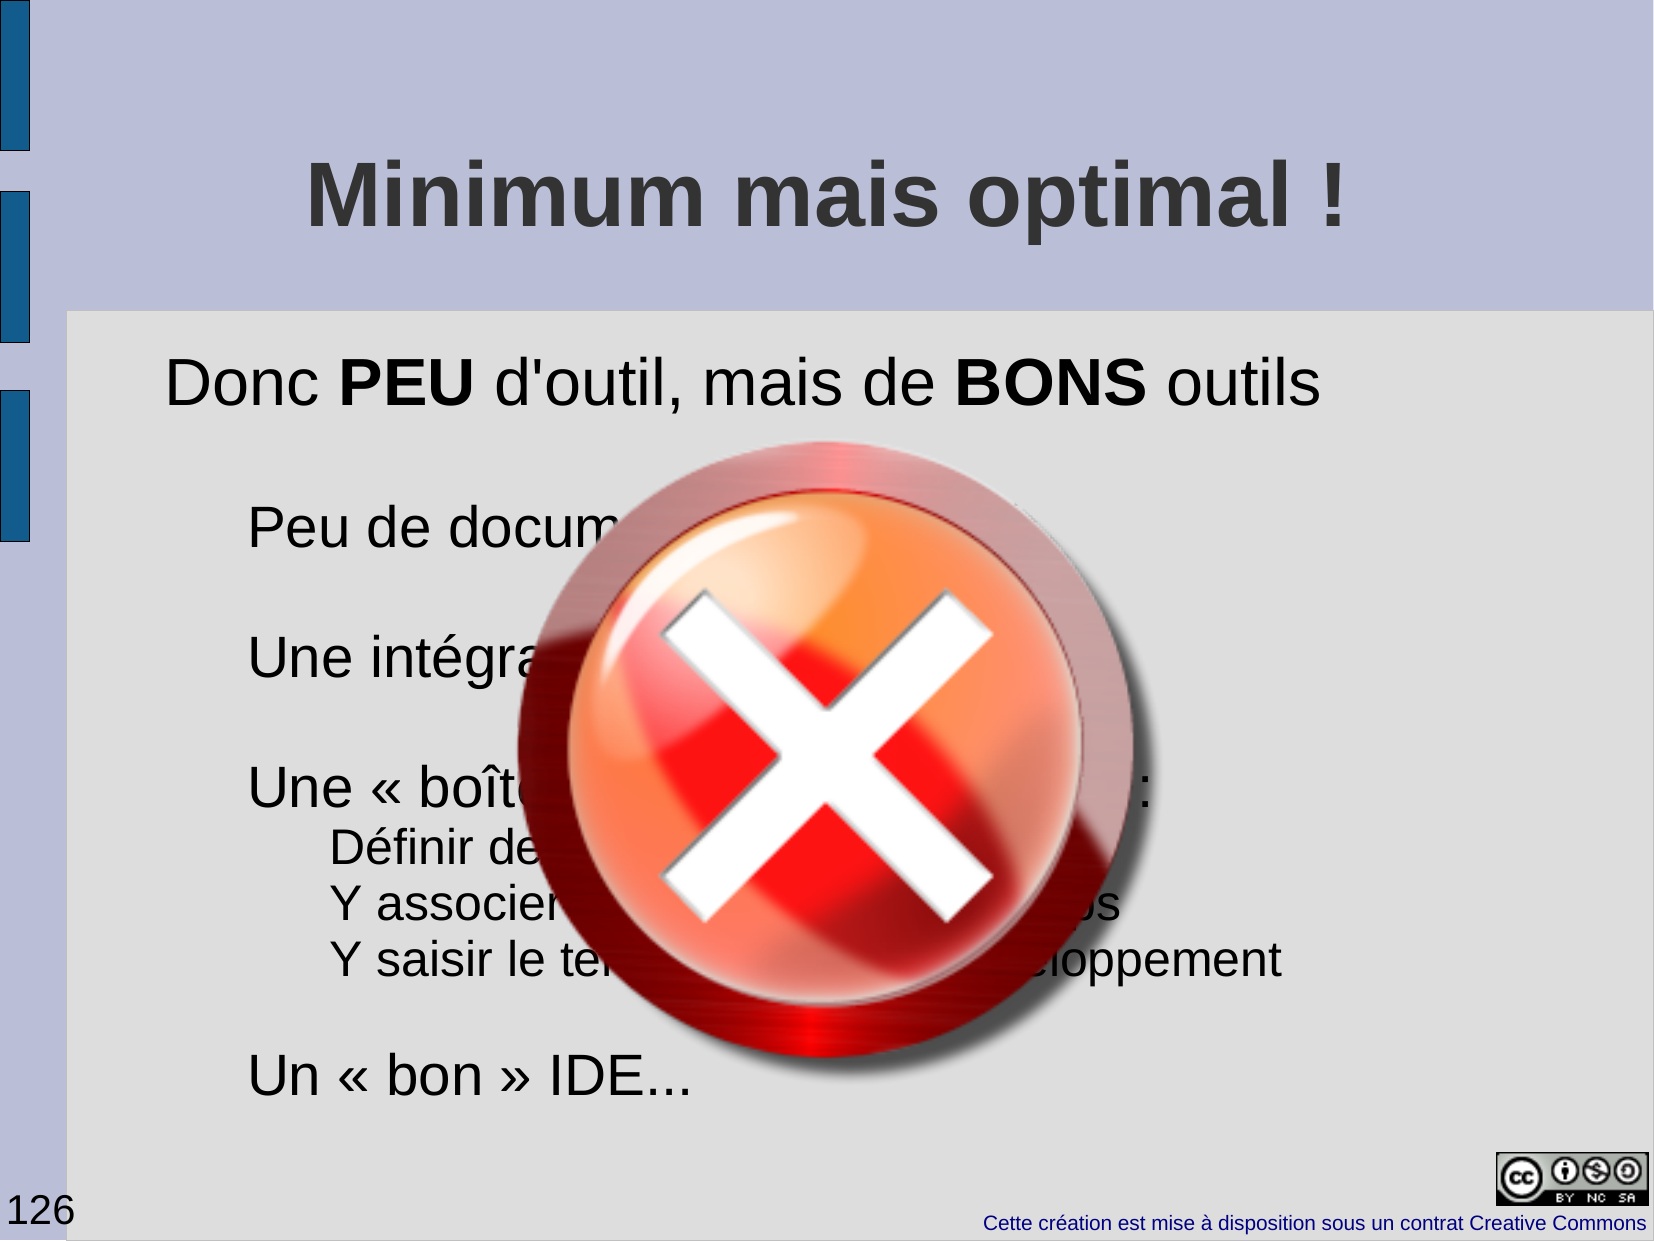

# Minimum mais optimal !
Donc PEU d'outil, mais de BONS outils
Peu de documentation écrite
Une intégration continue
Une « boîte à tâche » où l'on peut :
Définir des tâches
Y associer une estimation du temps
Y saisir le temps effectif de développement
Un « bon » IDE...